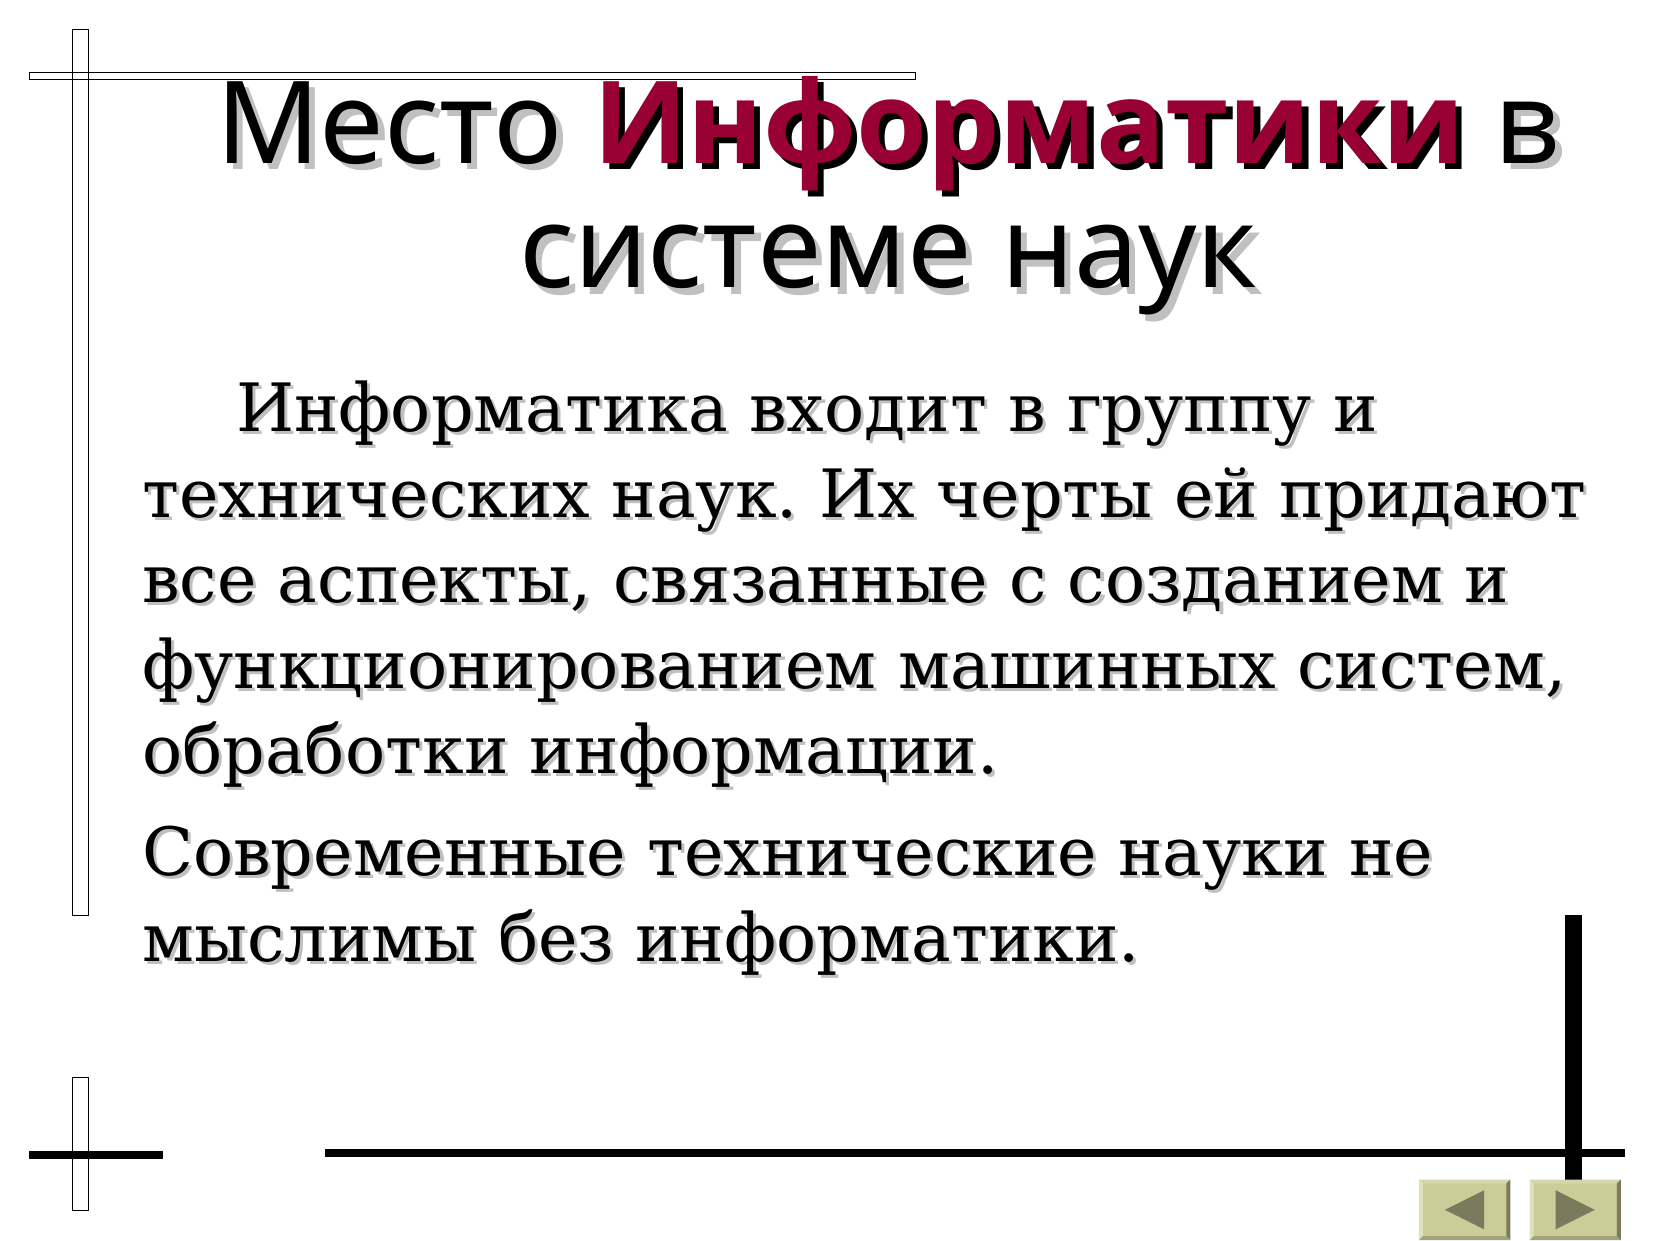

# Место Информатики в системе наук
		Информатика входит в группу и технических наук. Их черты ей придают все аспекты, связанные с созданием и функционированием машинных систем, обработки информации.
	Современные технические науки не мыслимы без информатики.